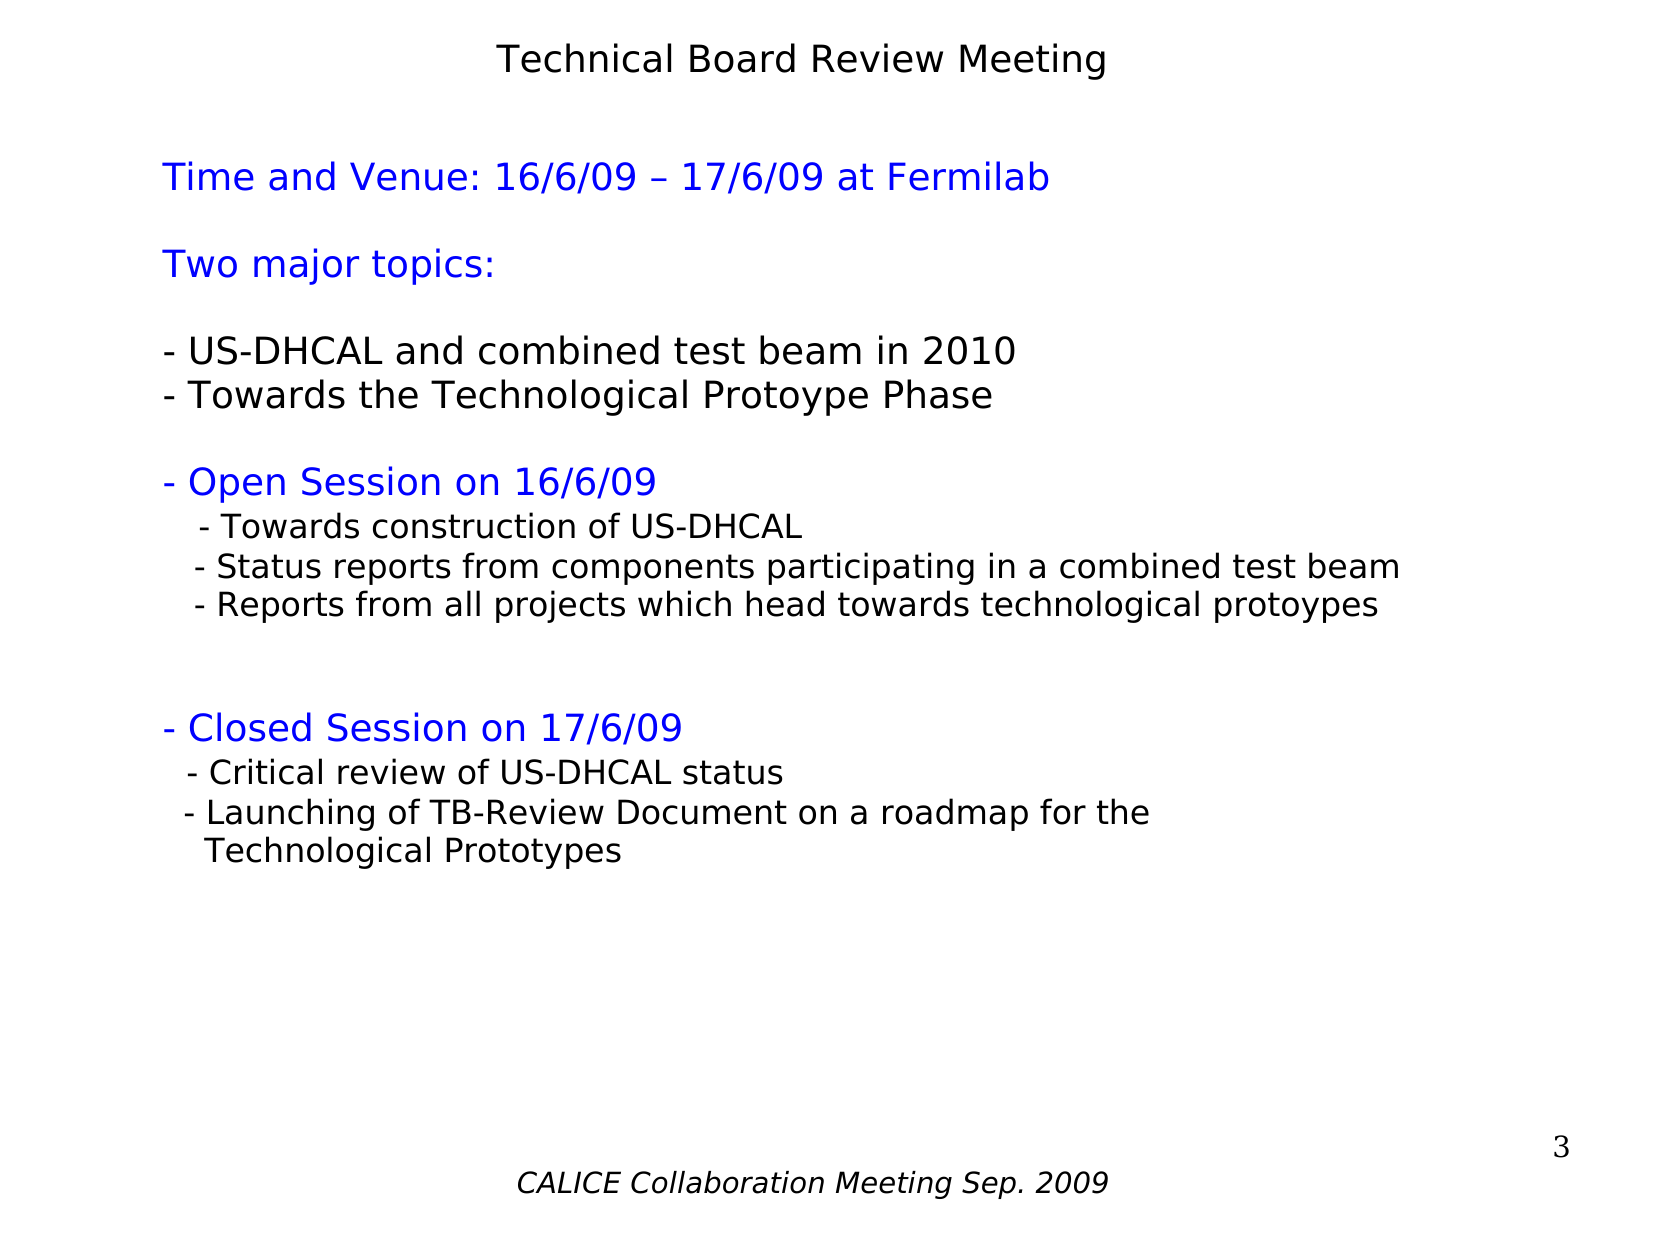

Technical Board Review Meeting
Time and Venue: 16/6/09 – 17/6/09 at Fermilab
Two major topics:
- US-DHCAL and combined test beam in 2010
- Towards the Technological Protoype Phase
- Open Session on 16/6/09
 - Towards construction of US-DHCAL
 - Status reports from components participating in a combined test beam
 - Reports from all projects which head towards technological protoypes
- Closed Session on 17/6/09
 - Critical review of US-DHCAL status
 - Launching of TB-Review Document on a roadmap for the
 Technological Prototypes
3